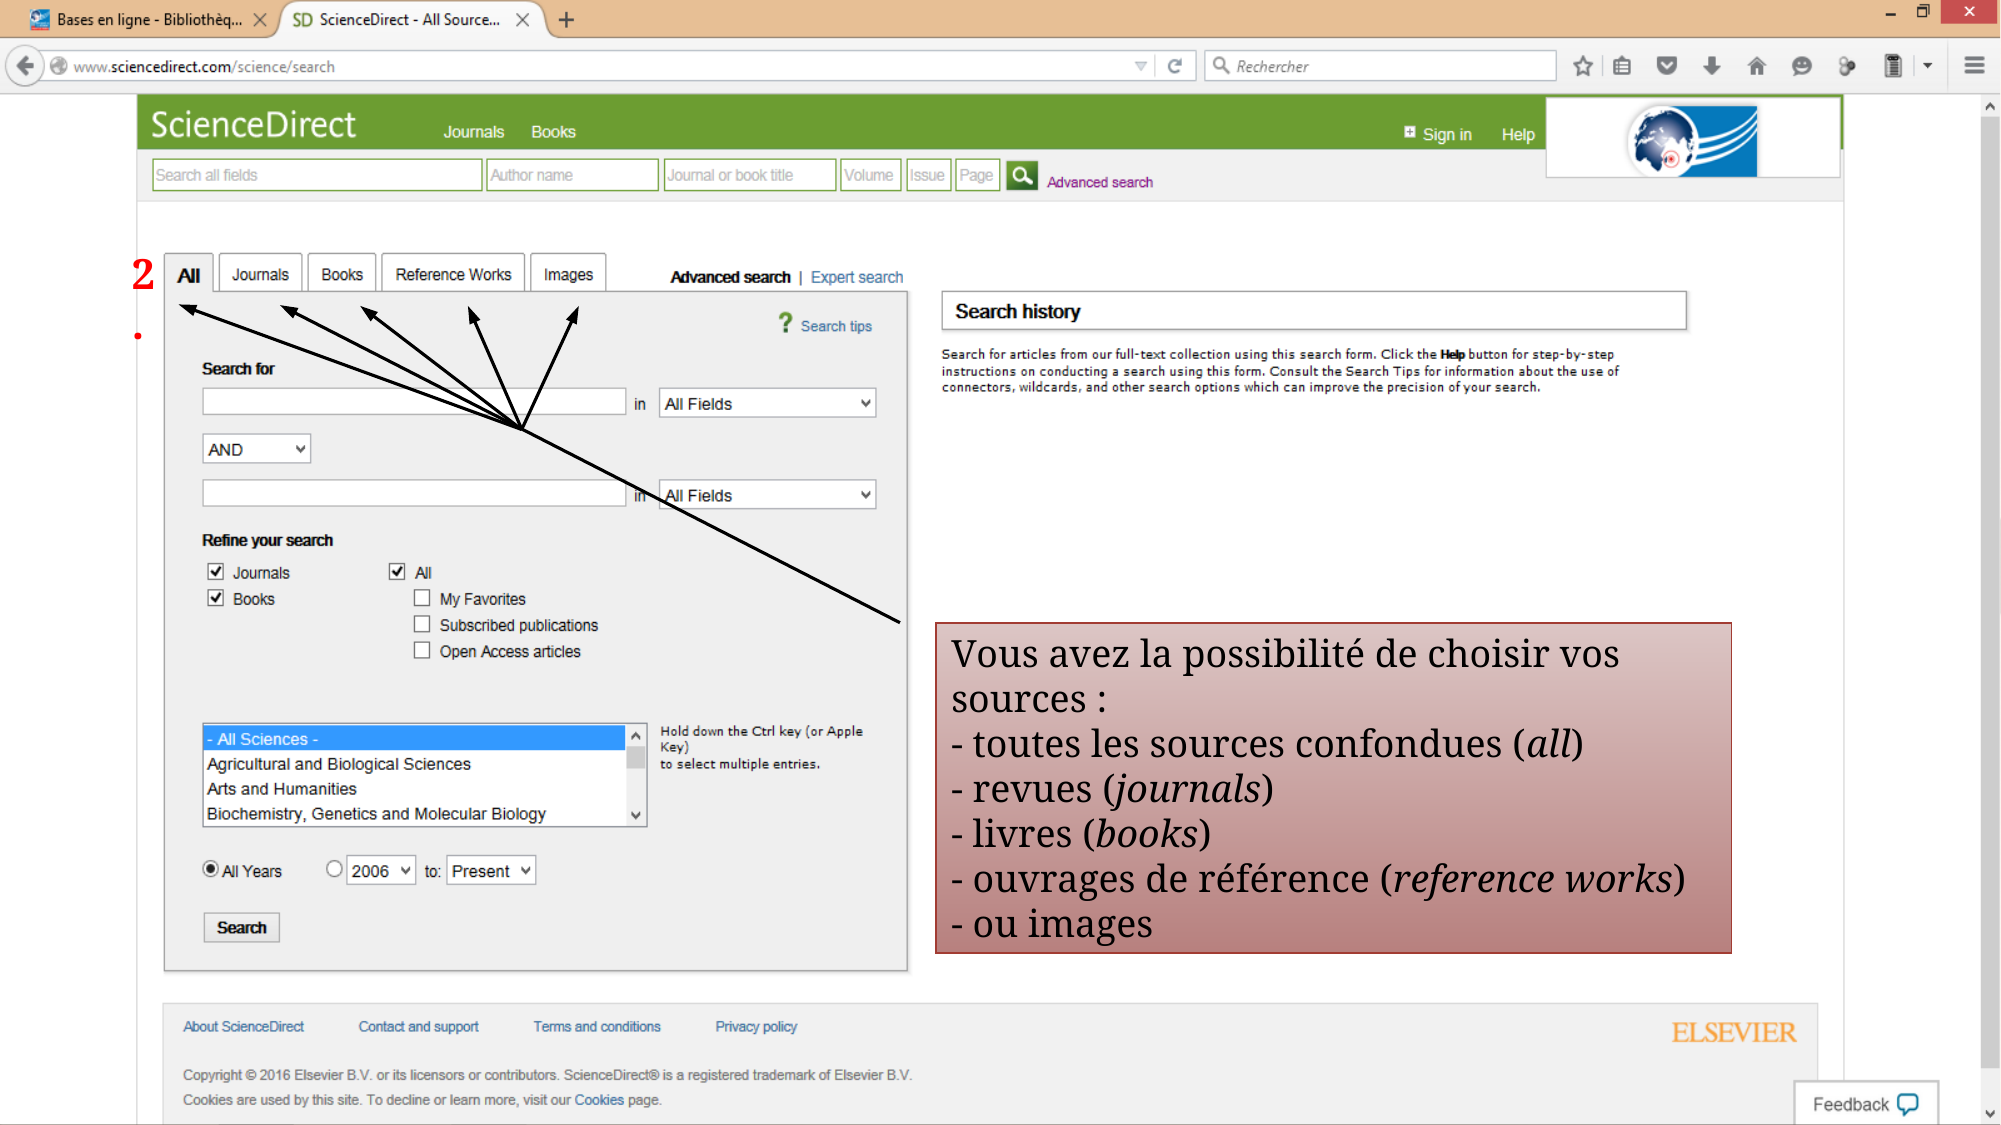

2.
Vous avez la possibilité de choisir vos sources : 
- toutes les sources confondues (all)
- revues (journals)
- livres (books)
- ouvrages de référence (reference works)
- ou images